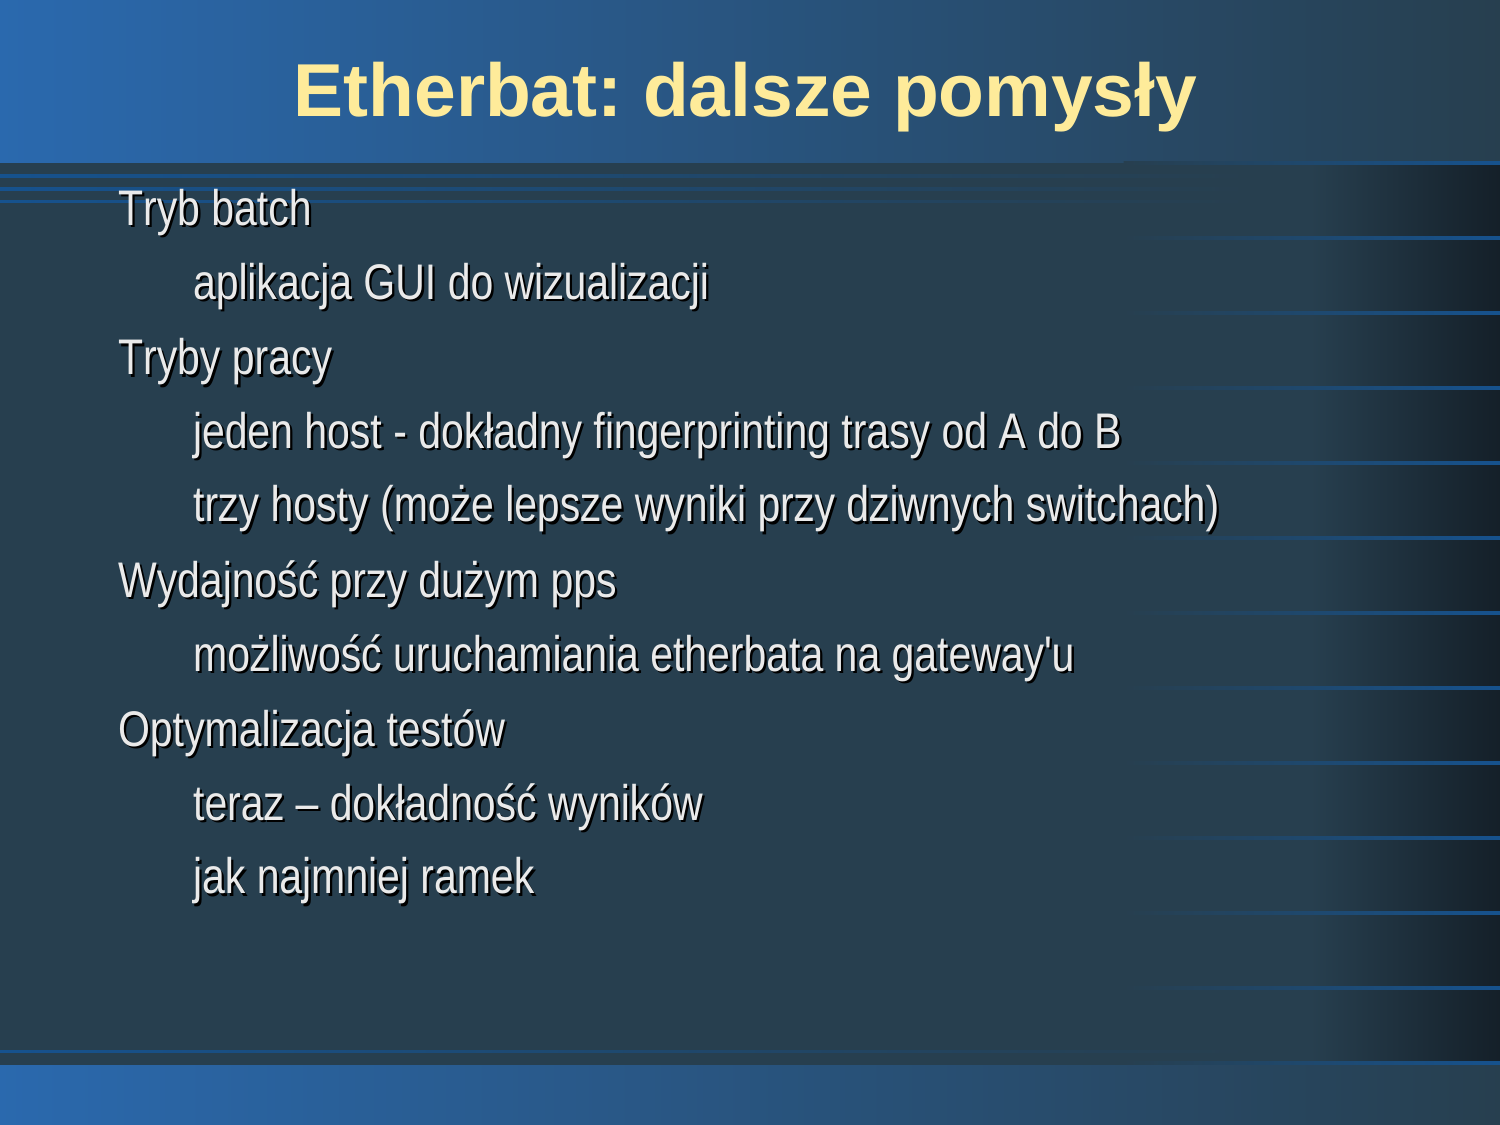

# Etherbat: dalsze pomysły
Tryb batch
aplikacja GUI do wizualizacji
Tryby pracy
jeden host - dokładny fingerprinting trasy od A do B
trzy hosty (może lepsze wyniki przy dziwnych switchach)
Wydajność przy dużym pps
możliwość uruchamiania etherbata na gateway'u
Optymalizacja testów
teraz – dokładność wyników
jak najmniej ramek